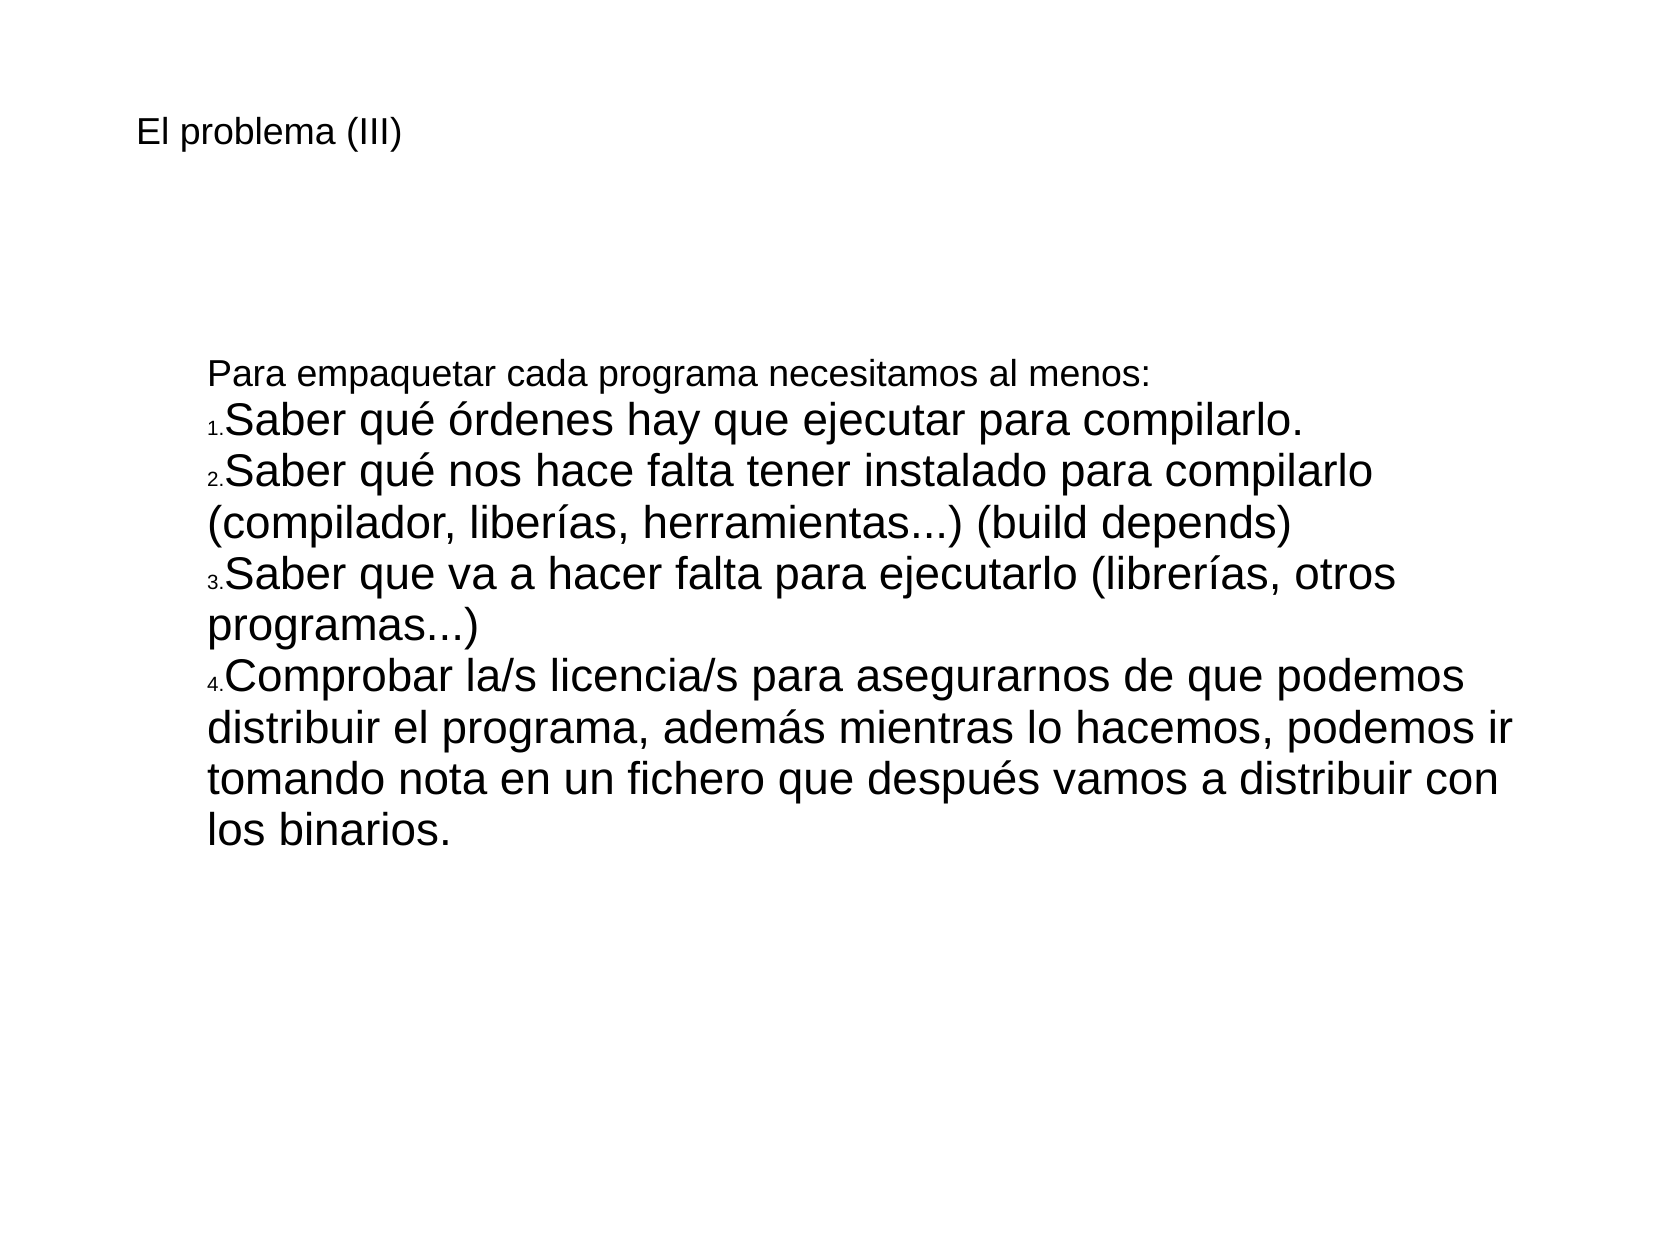

El problema (III)
Para empaquetar cada programa necesitamos al menos:
Saber qué órdenes hay que ejecutar para compilarlo.
Saber qué nos hace falta tener instalado para compilarlo (compilador, liberías, herramientas...) (build depends)
Saber que va a hacer falta para ejecutarlo (librerías, otros programas...)
Comprobar la/s licencia/s para asegurarnos de que podemos distribuir el programa, además mientras lo hacemos, podemos ir tomando nota en un fichero que después vamos a distribuir con los binarios.